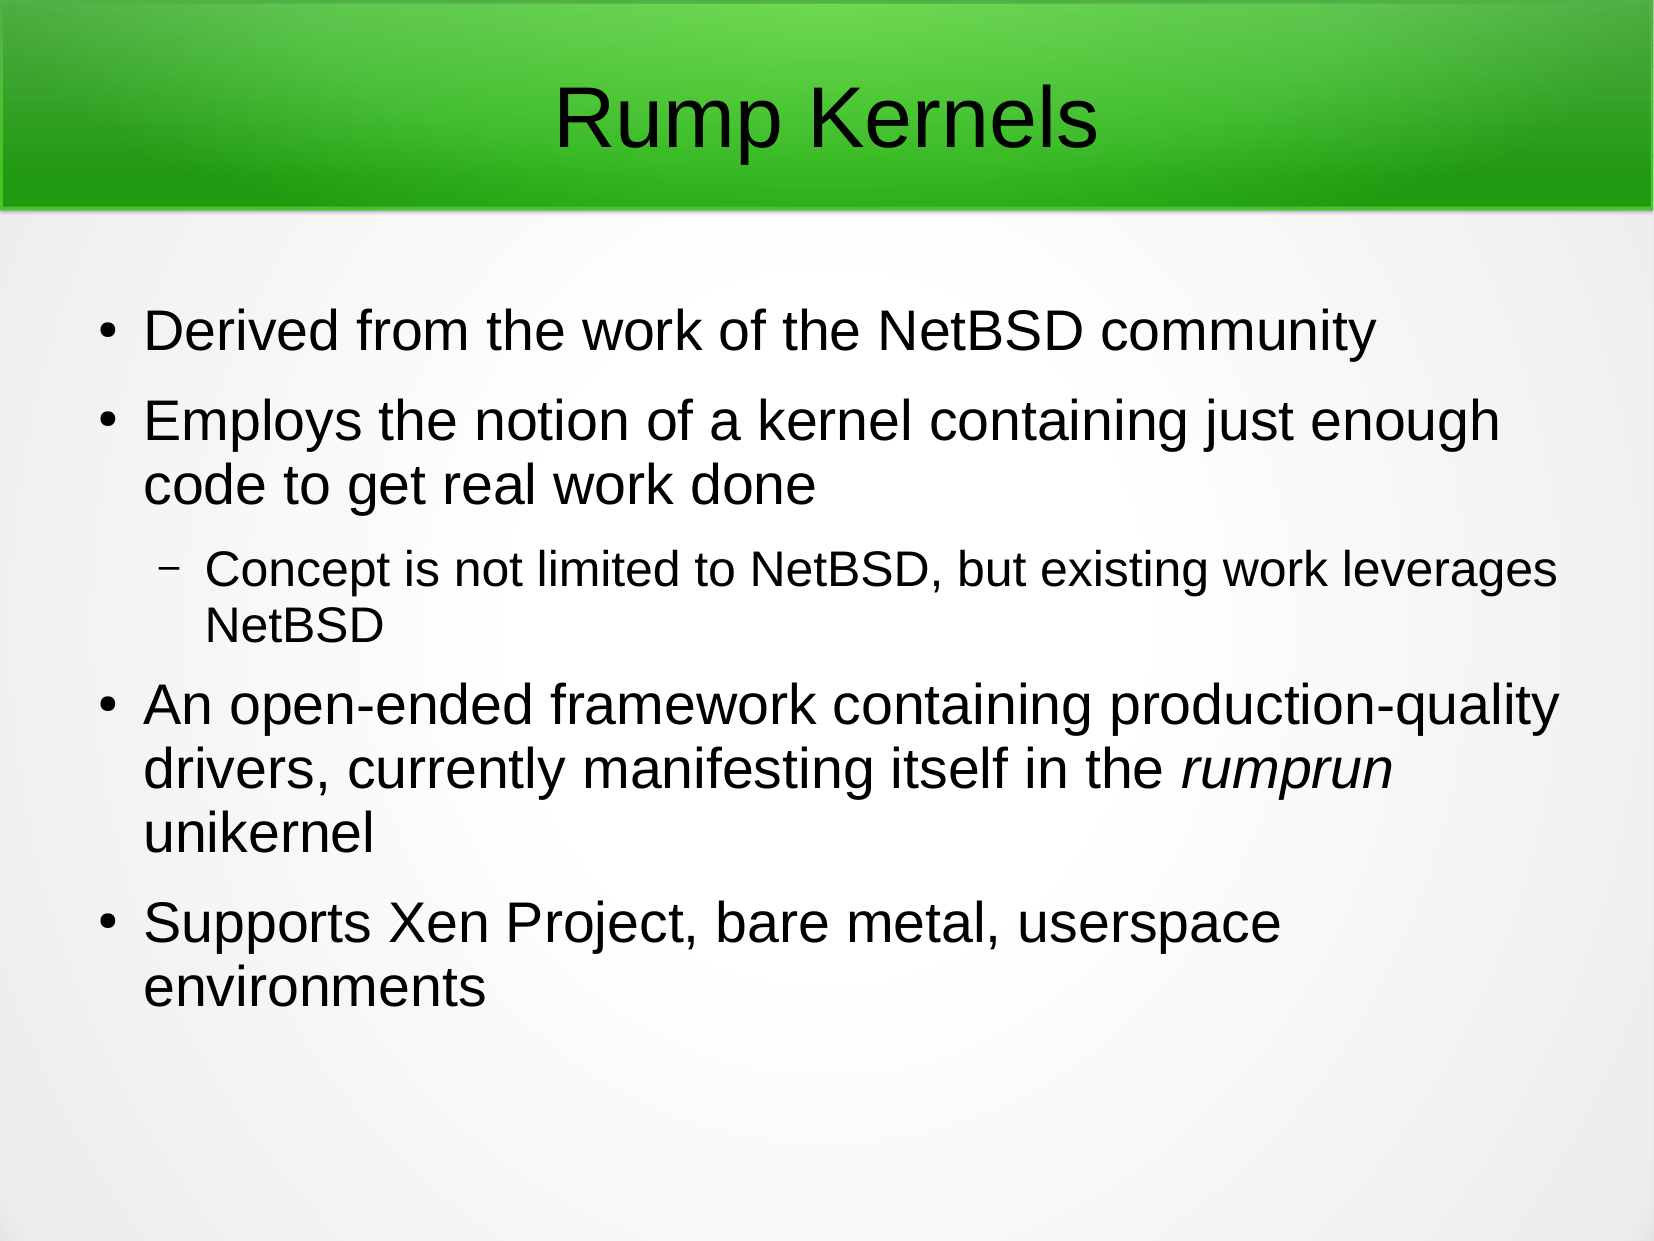

# Rump Kernels
Derived from the work of the NetBSD community
Employs the notion of a kernel containing just enough code to get real work done
Concept is not limited to NetBSD, but existing work leverages NetBSD
An open-ended framework containing production-quality drivers, currently manifesting itself in the rumprun unikernel
Supports Xen Project, bare metal, userspace environments